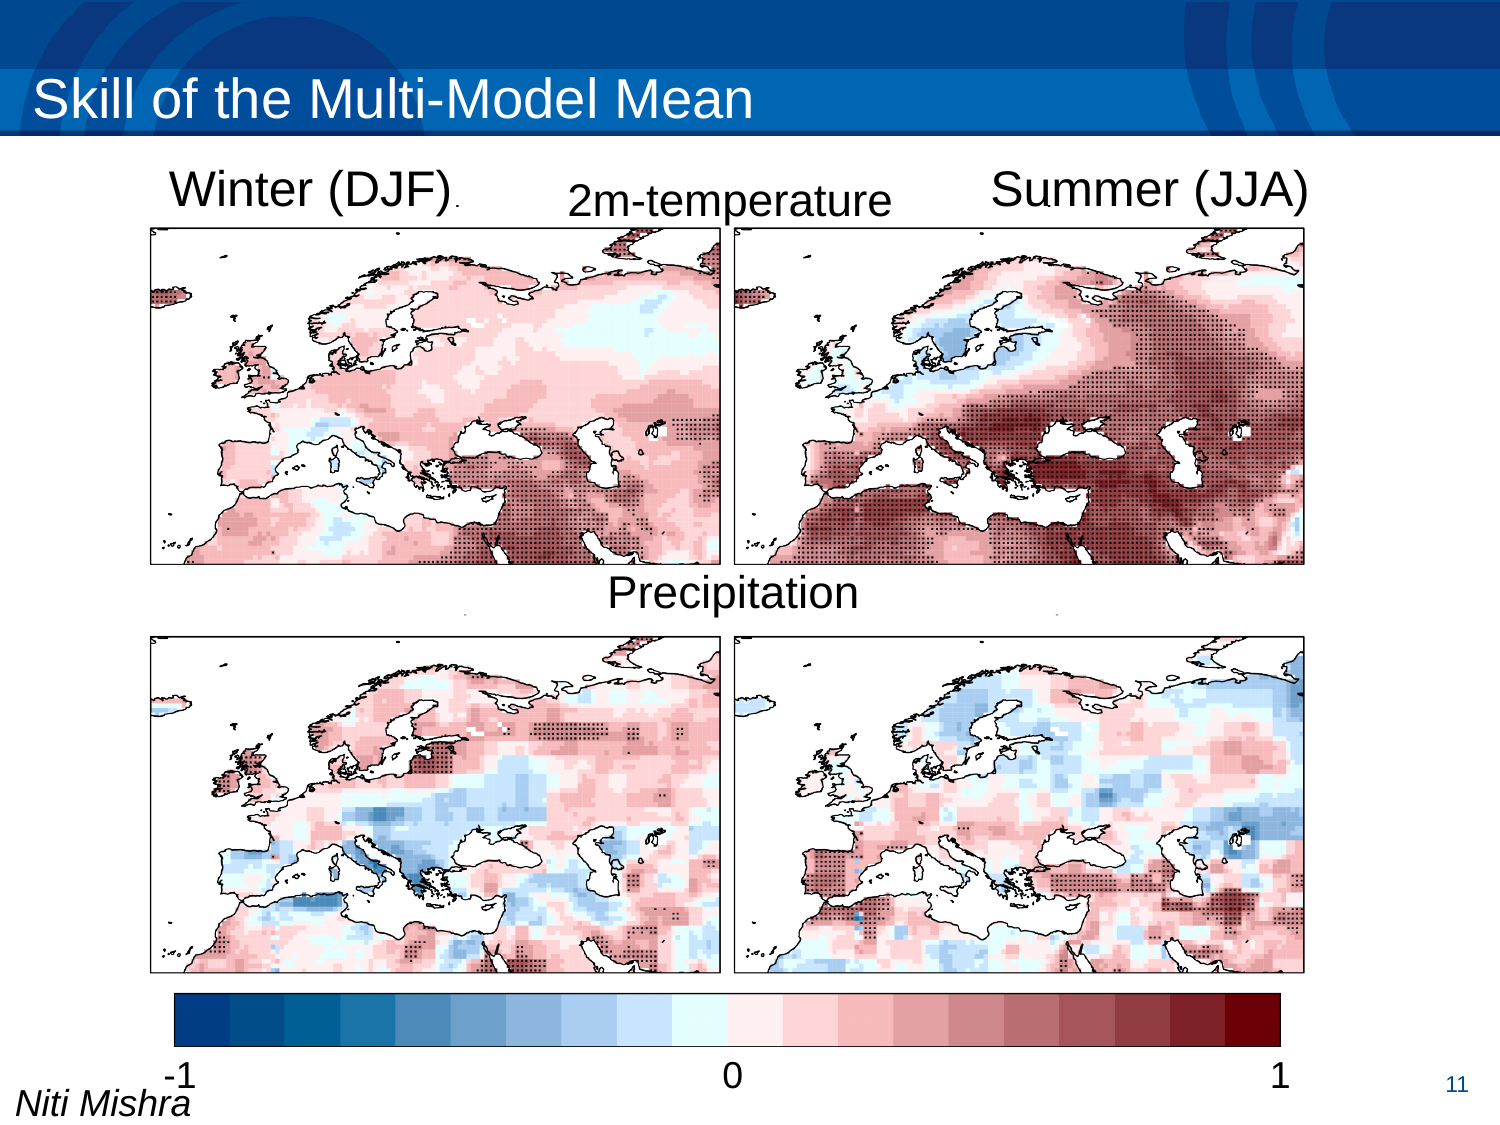

# Skill of the Multi-Model Mean
Winter (DJF)
Summer (JJA)
2m-temperature
Precipitation
-1
0
1
Niti Mishra